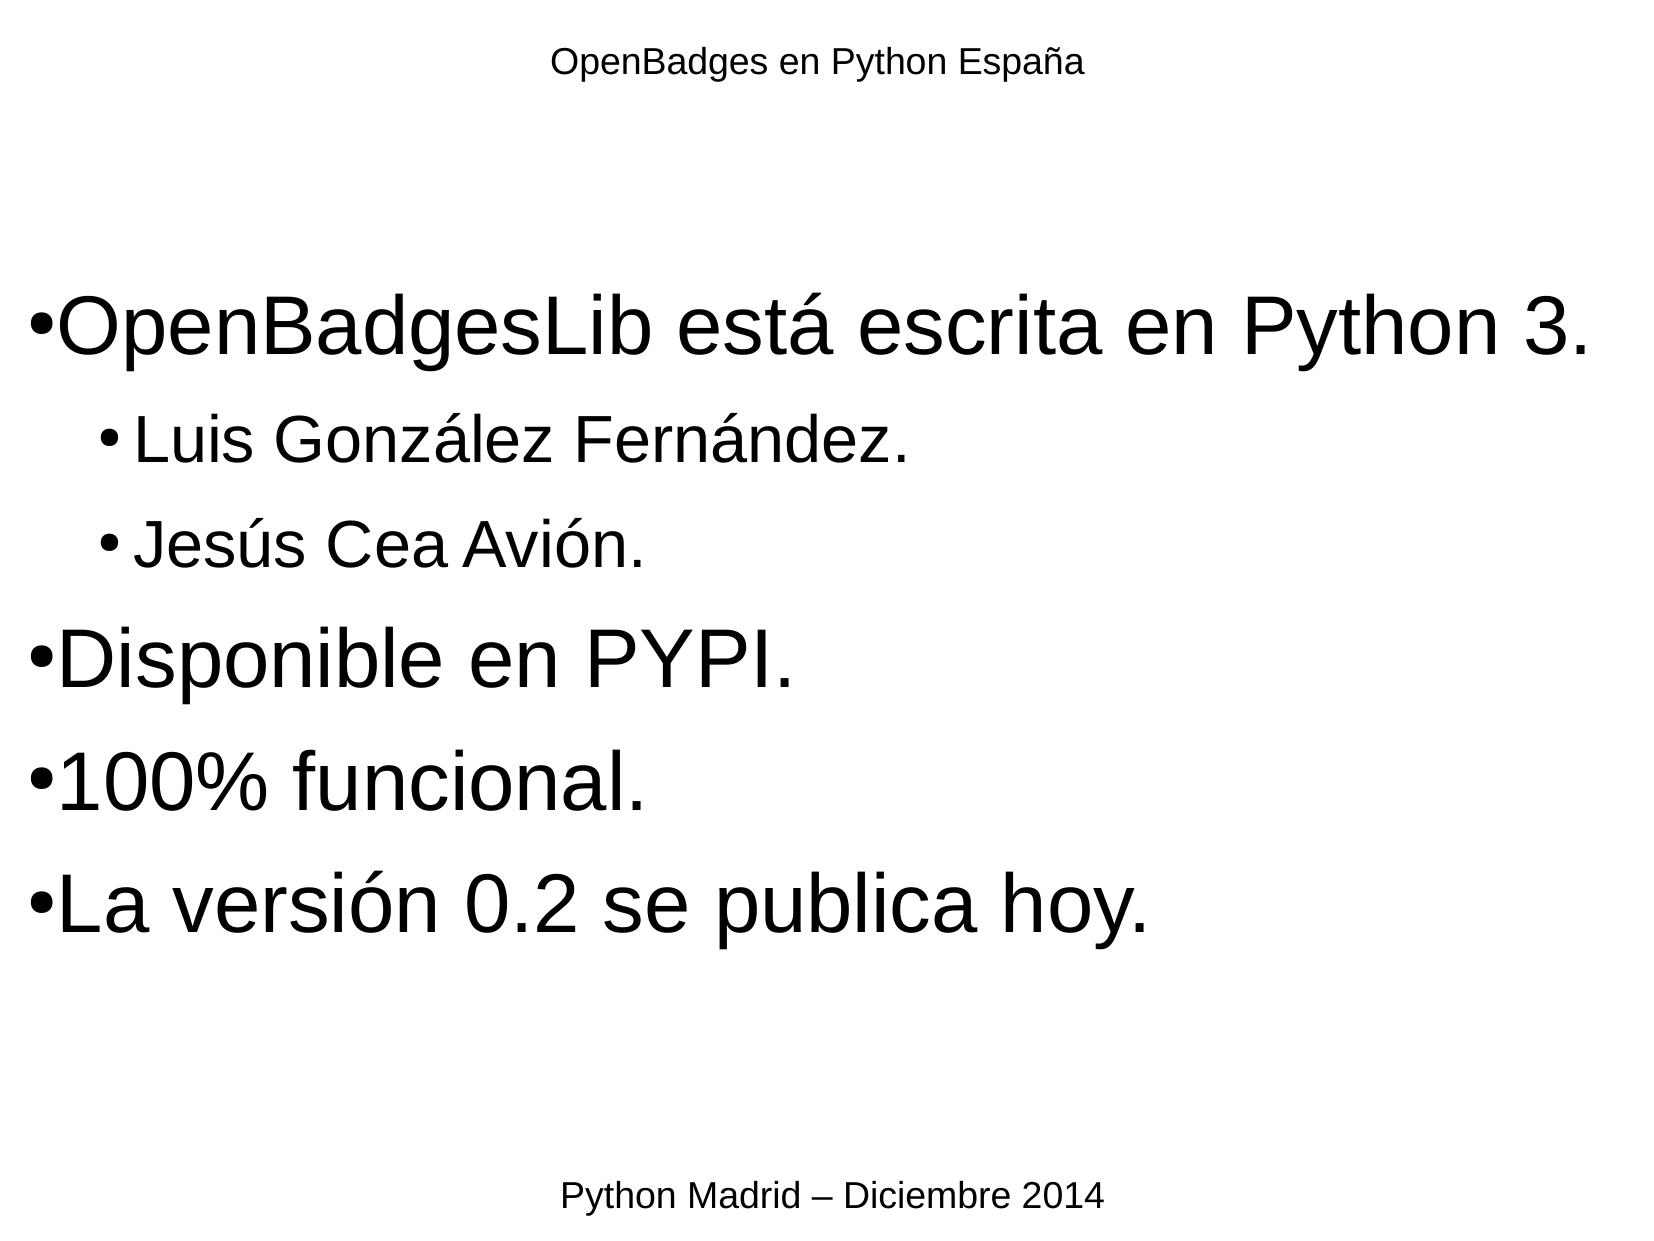

# OpenBadgesLib está escrita en Python 3.
Luis González Fernández.
Jesús Cea Avión.
Disponible en PYPI.
100% funcional.
La versión 0.2 se publica hoy.
OpenBadges en Python España
Python Madrid – Diciembre 2014